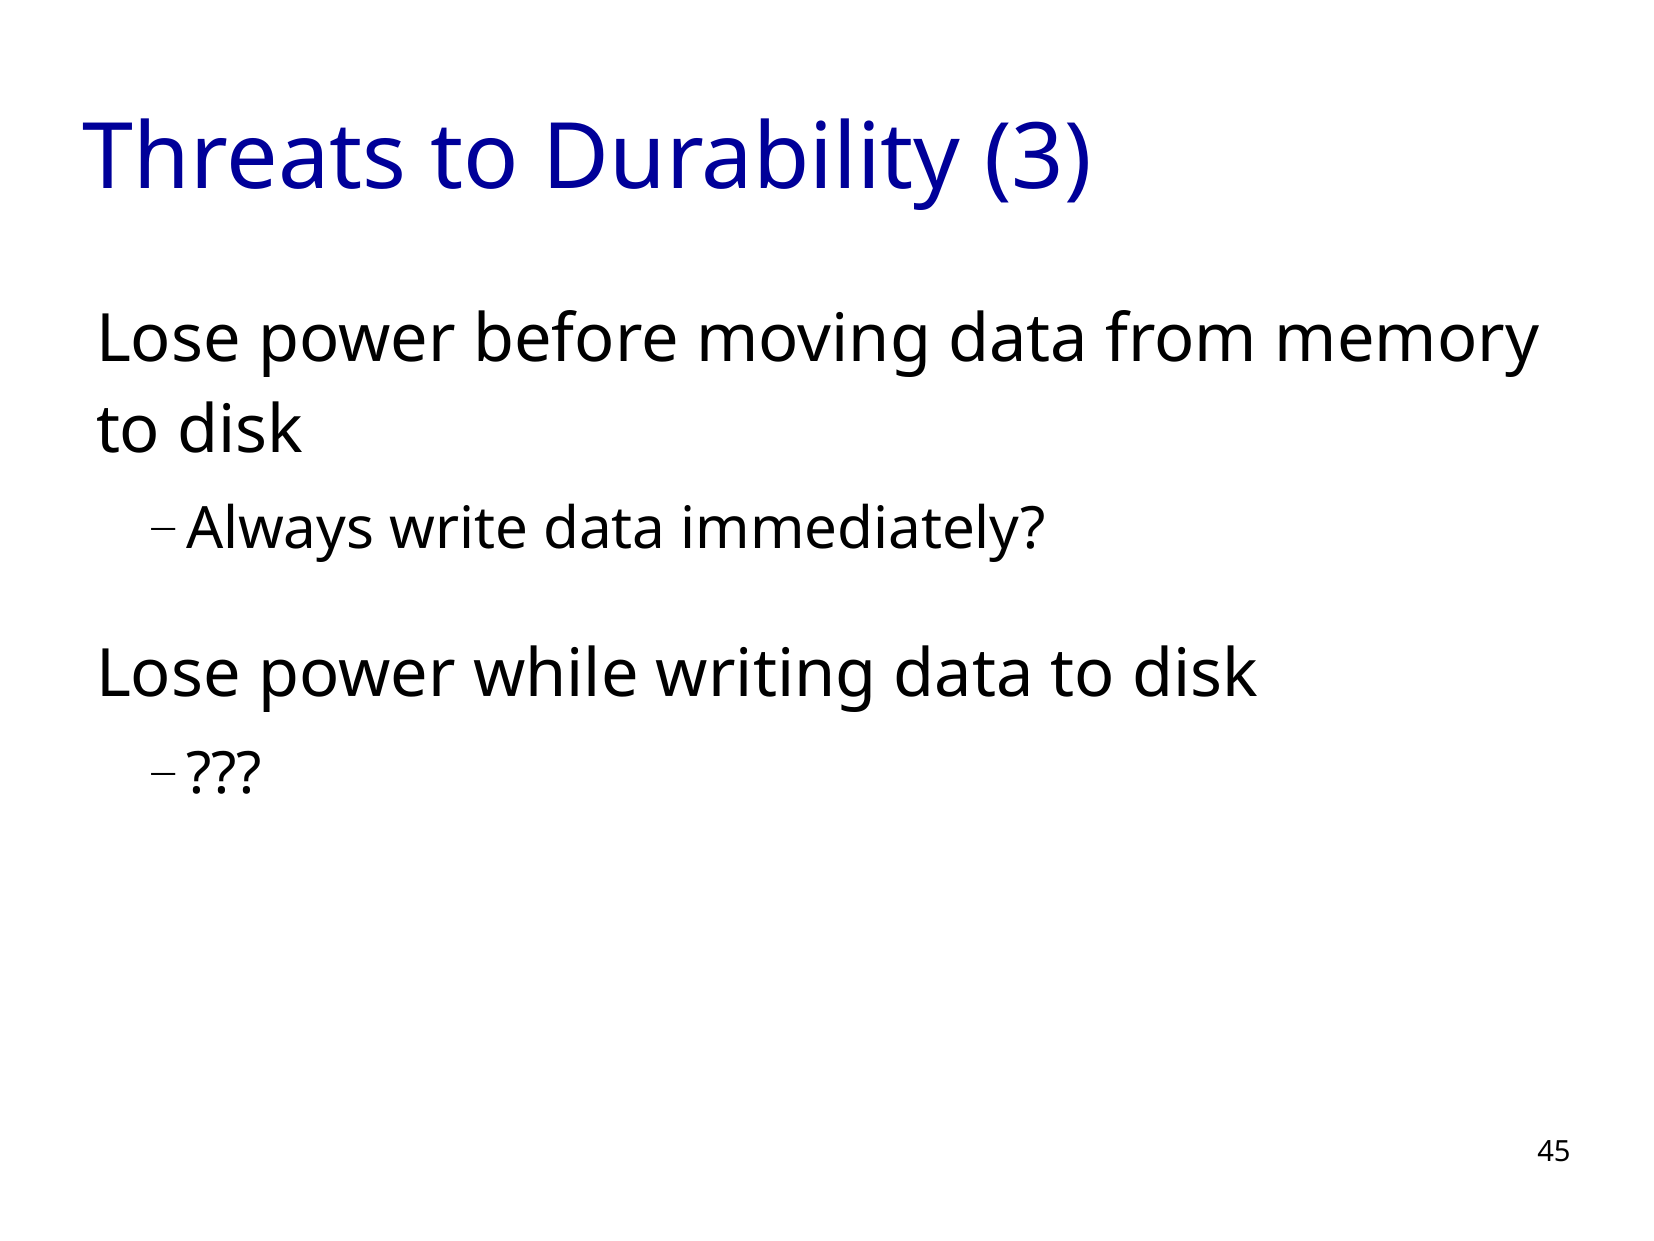

# Threats to Durability (3)
Lose power before moving data from memory to disk
Always write data immediately?
Lose power while writing data to disk
???
45